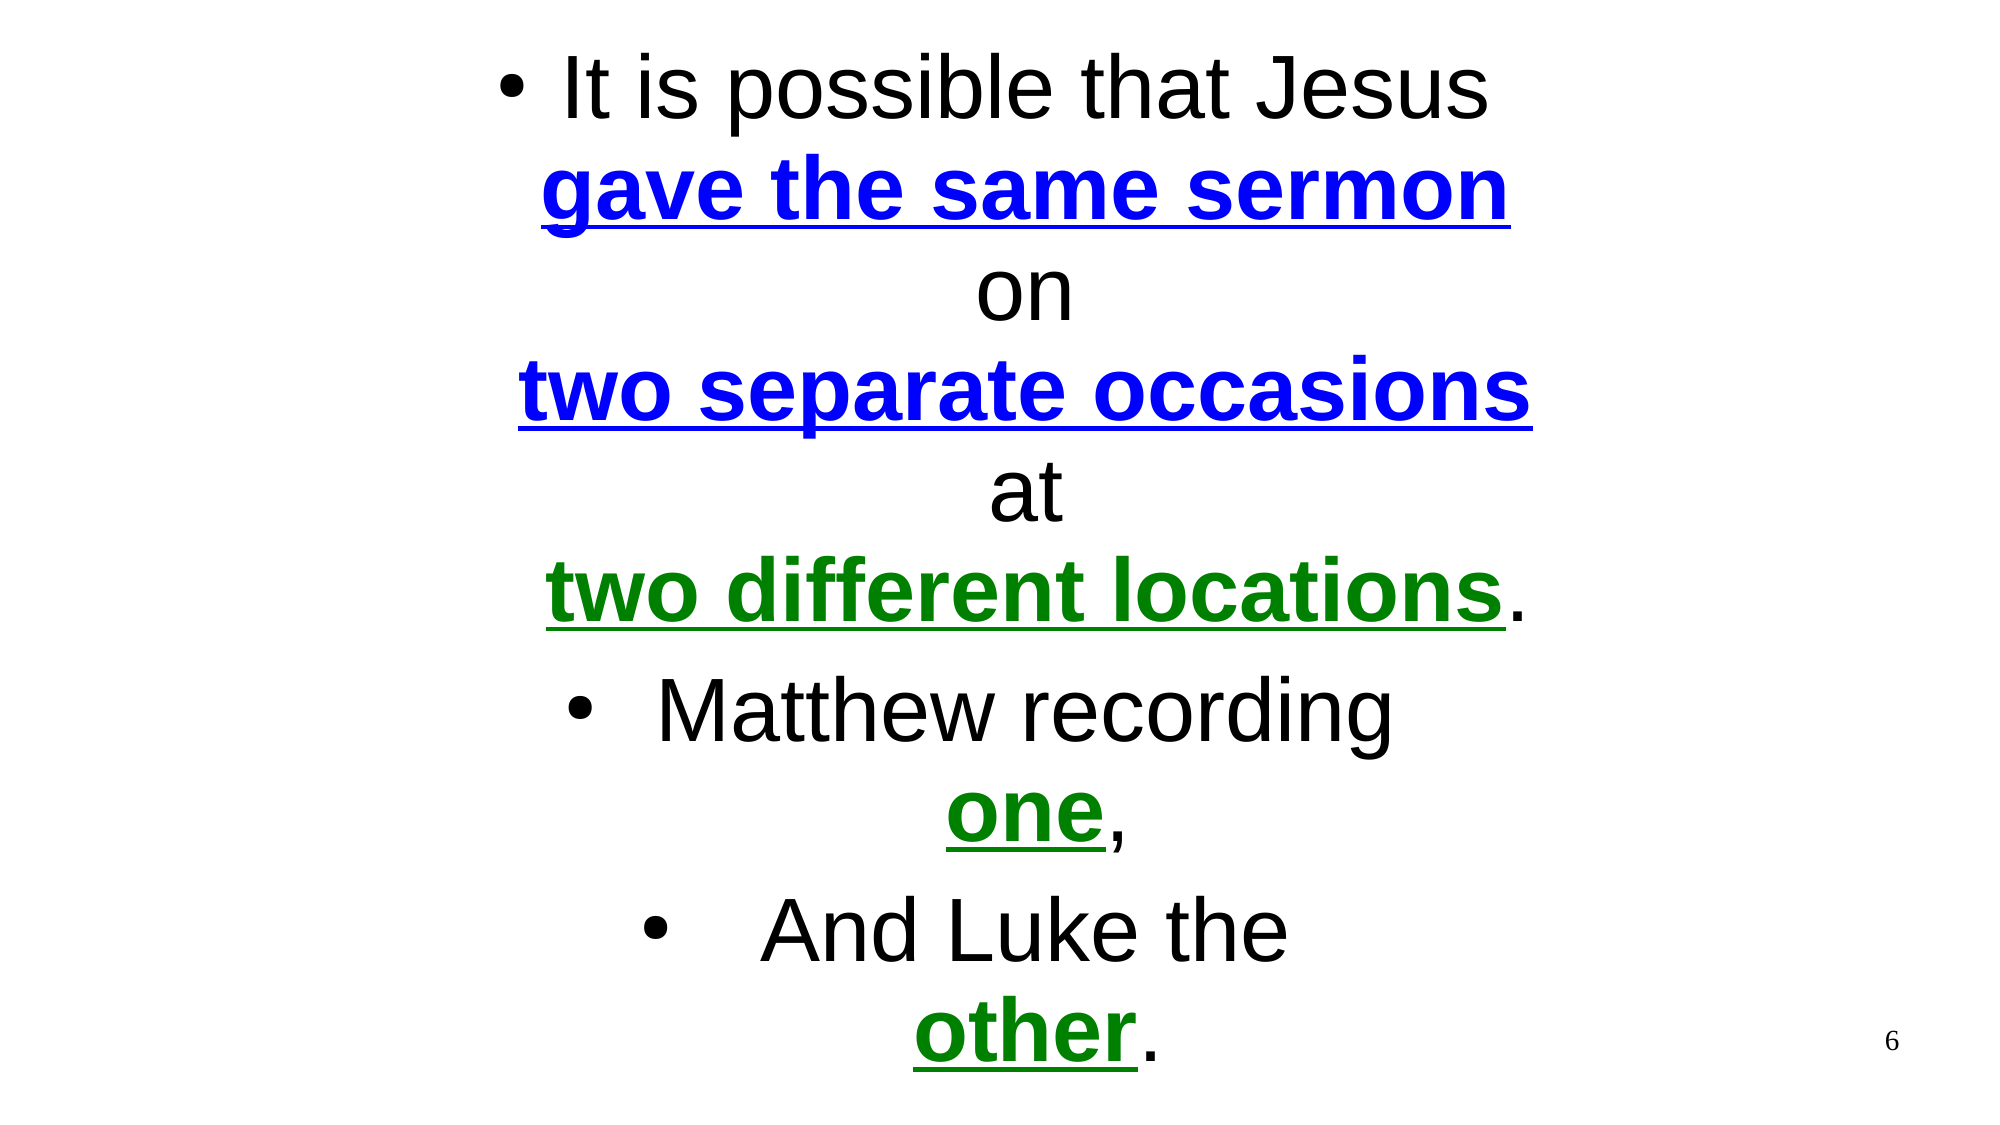

# It is possible that Jesus gave the same sermon on two separate occasions at two different locations.
Matthew recording
one,
And Luke the
other.
6